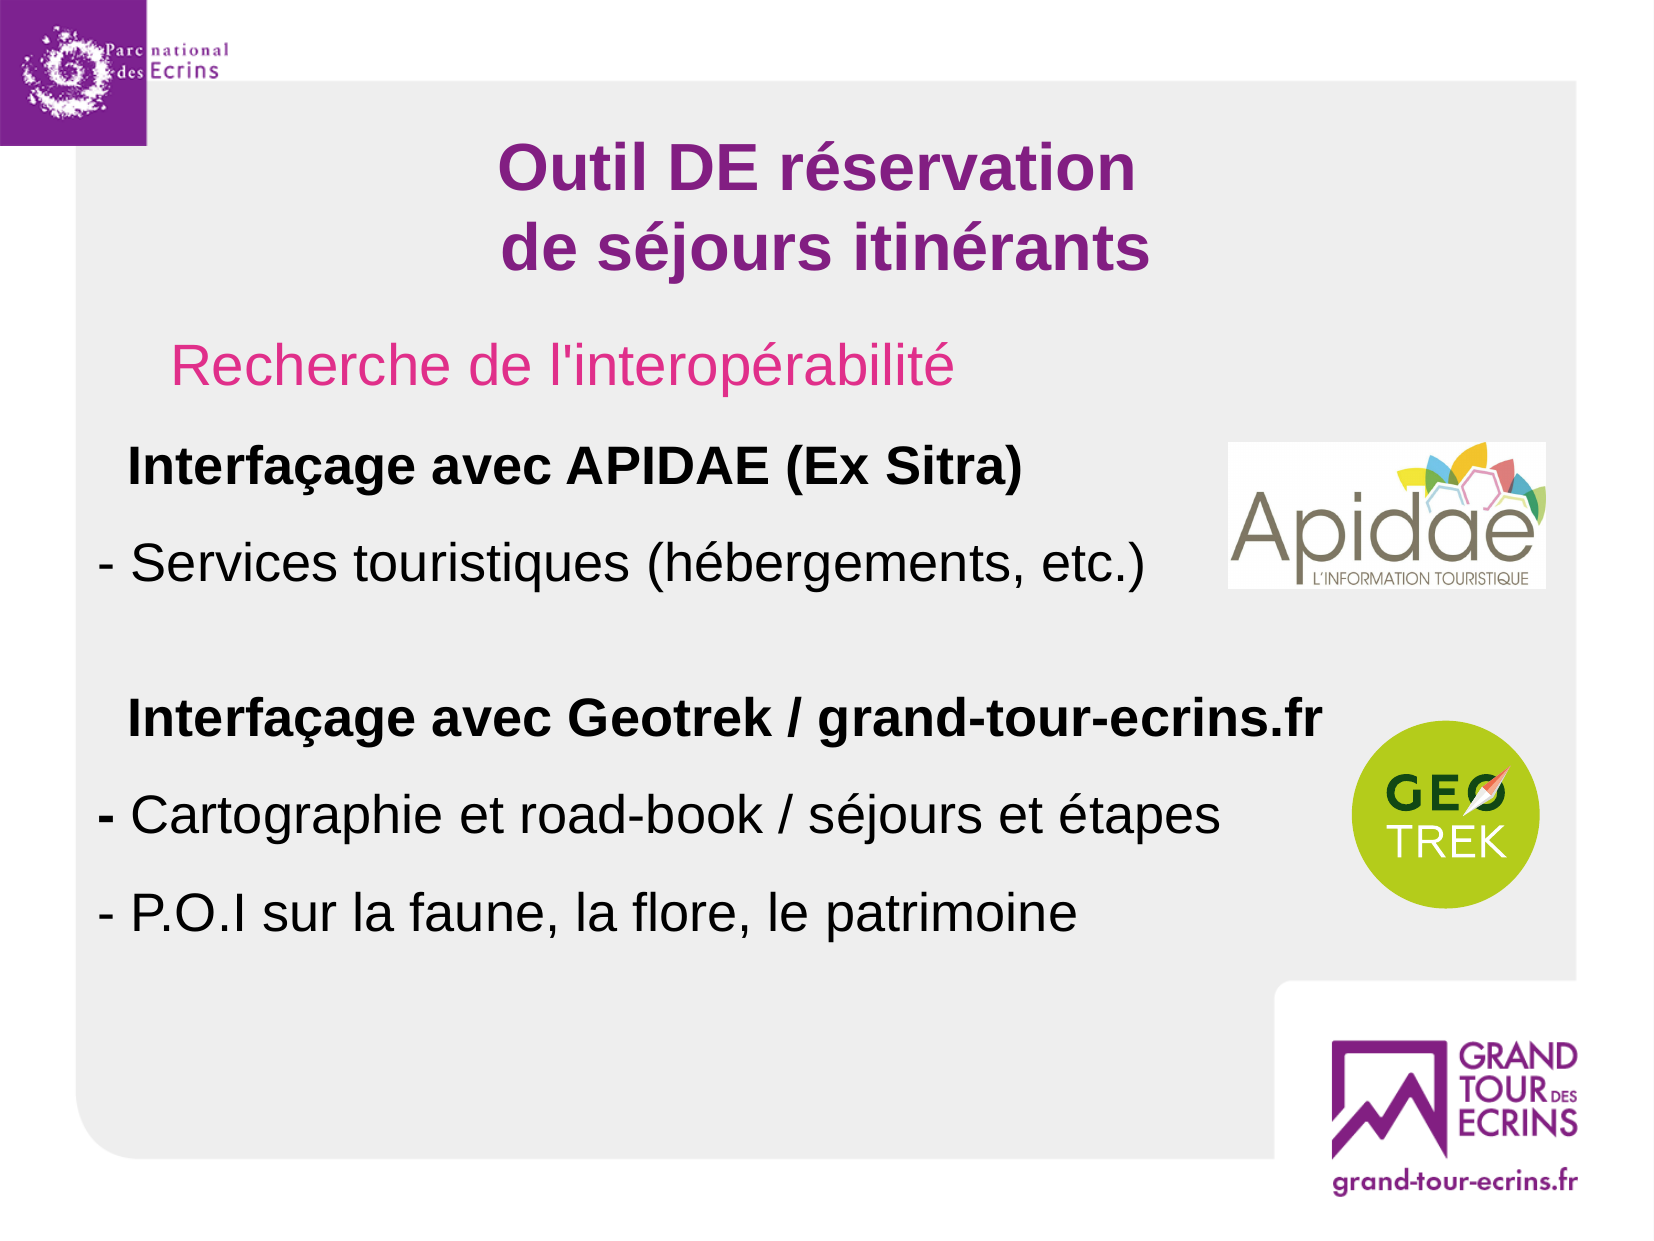

# Outil DE réservation de séjours itinérants
Recherche de l'interopérabilité
 Interfaçage avec APIDAE (Ex Sitra)
- Services touristiques (hébergements, etc.)
 Interfaçage avec Geotrek / grand-tour-ecrins.fr
- Cartographie et road-book / séjours et étapes
- P.O.I sur la faune, la flore, le patrimoine